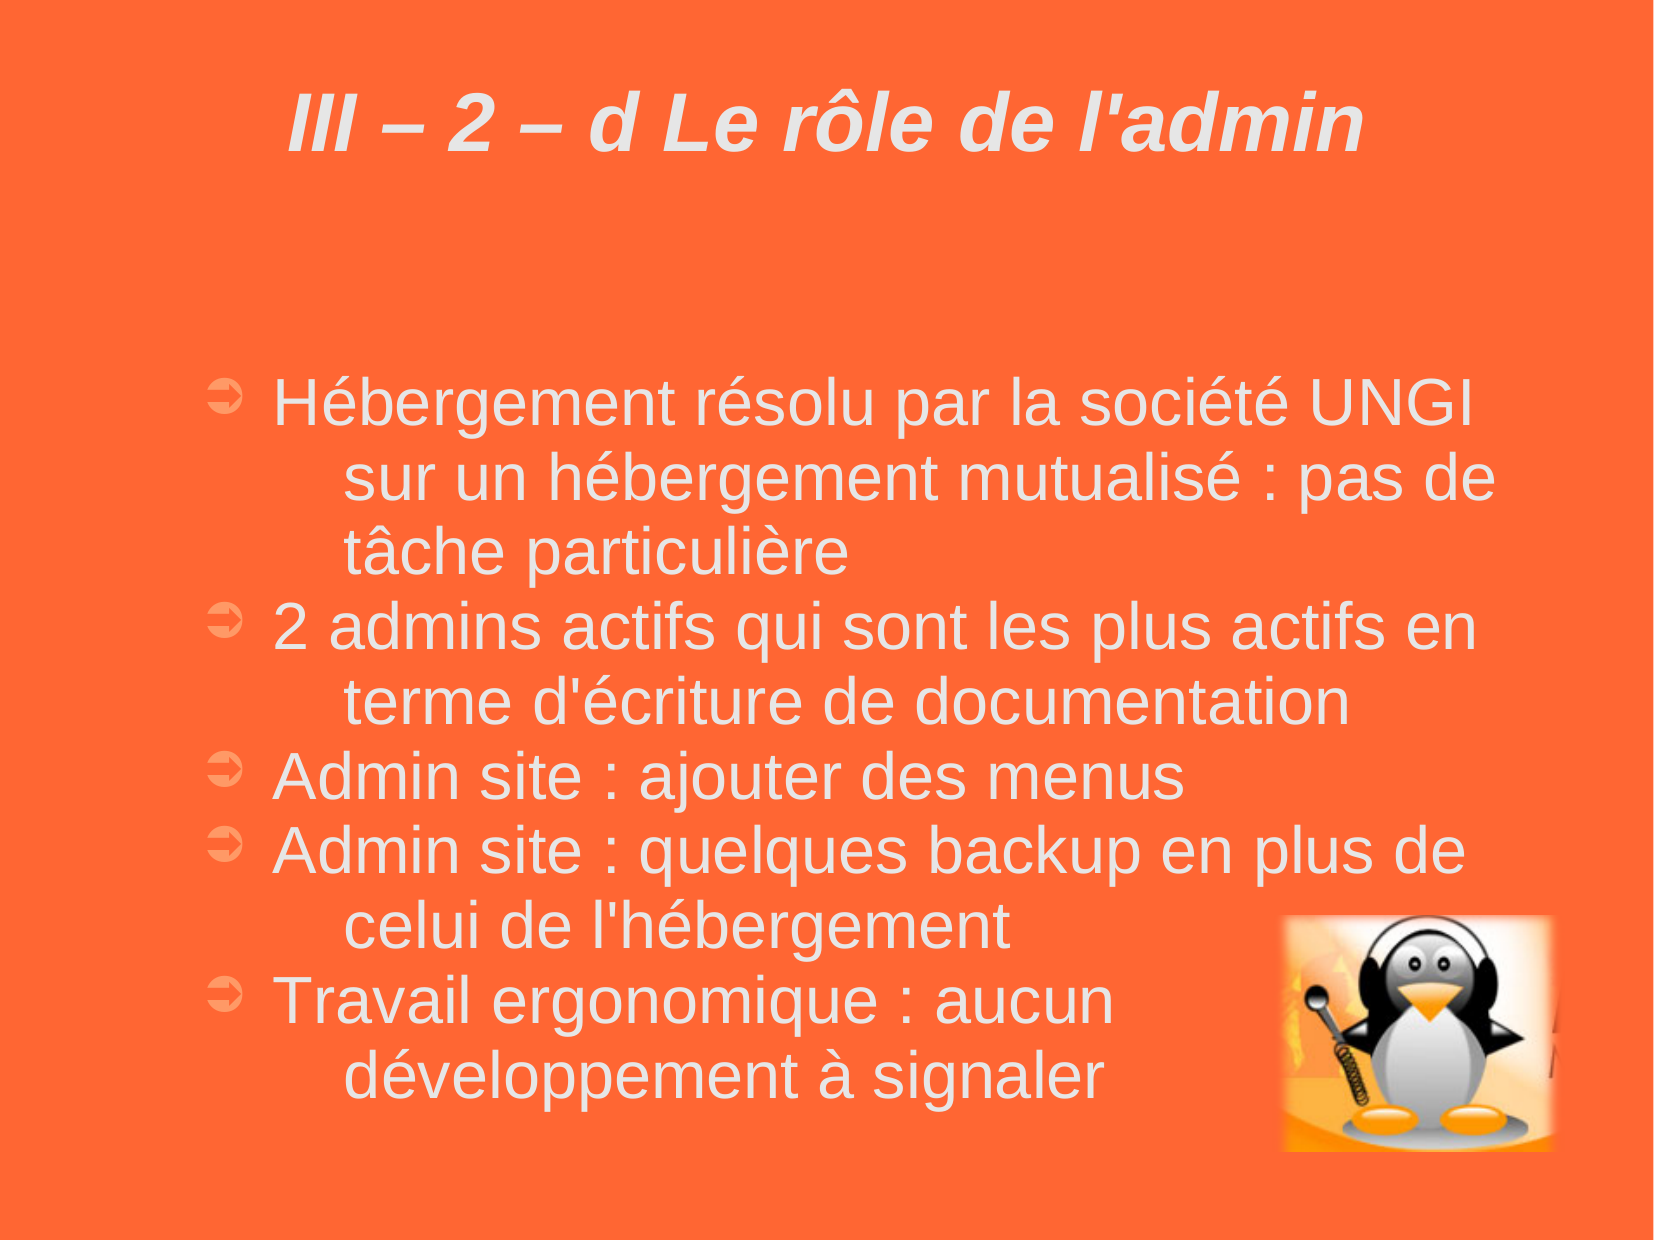

# III – 2 – d Le rôle de l'admin
Hébergement résolu par la société UNGI sur un hébergement mutualisé : pas de tâche particulière
2 admins actifs qui sont les plus actifs en terme d'écriture de documentation
Admin site : ajouter des menus
Admin site : quelques backup en plus de celui de l'hébergement
Travail ergonomique : aucun développement à signaler